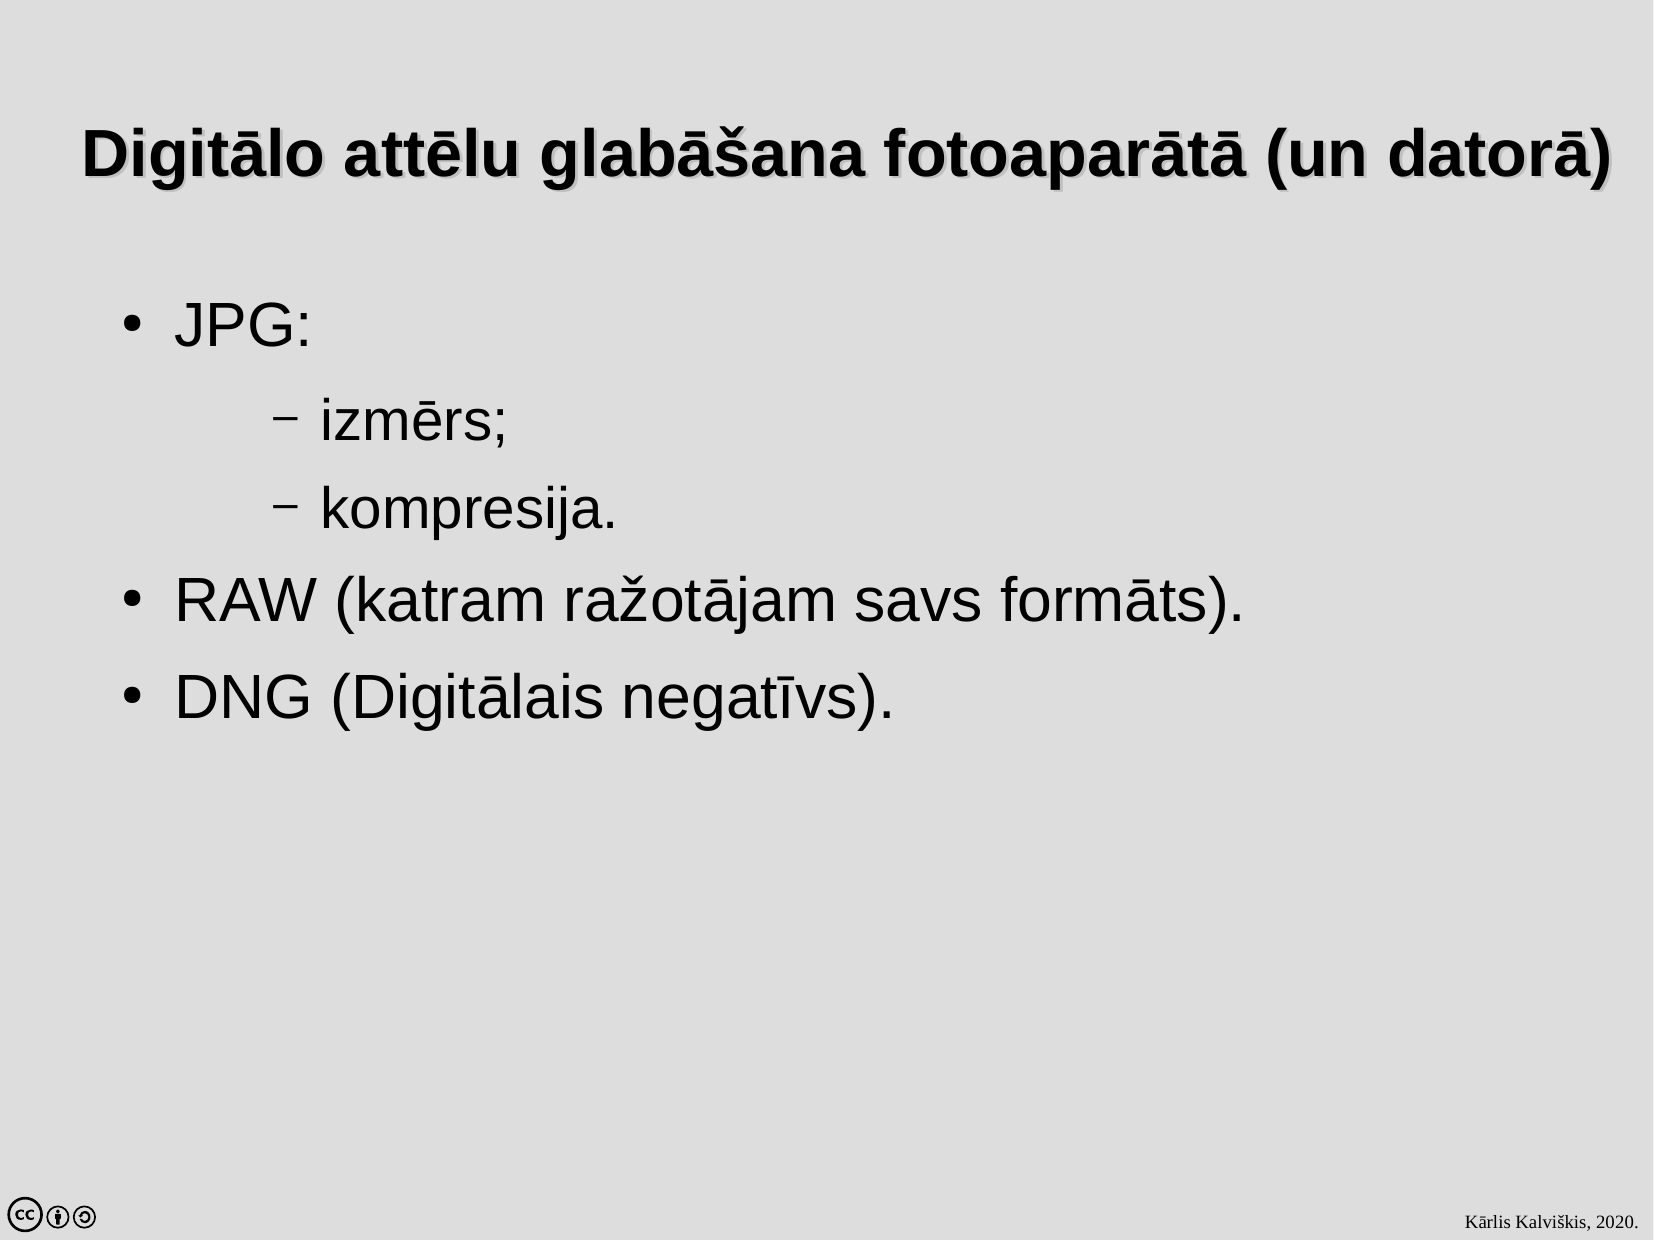

# Digitālo attēlu glabāšana fotoaparātā (un datorā)
JPG:
izmērs;
kompresija.
RAW (katram ražotājam savs formāts).
DNG (Digitālais negatīvs).